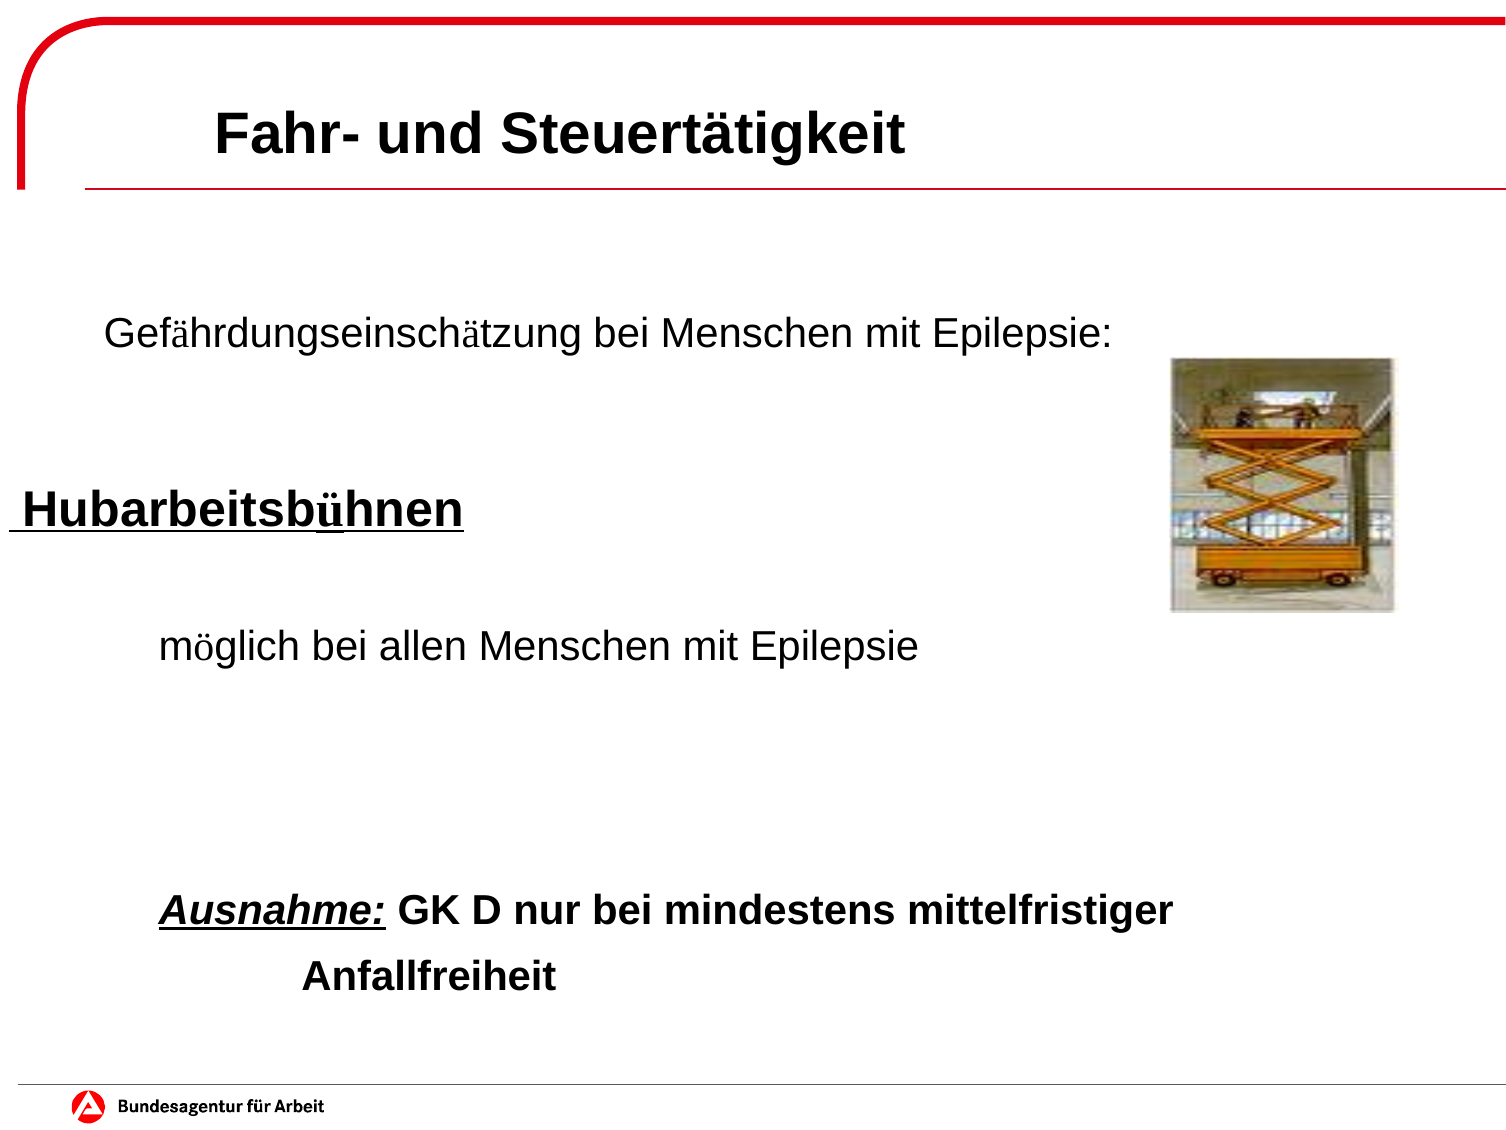

Fahr- und Steuertätigkeit
Gefährdungseinschätzung bei Menschen mit Epilepsie:
 Hubarbeitsbühnen
	möglich bei allen Menschen mit Epilepsie
	Ausnahme: GK D nur bei mindestens mittelfristiger
		 Anfallfreiheit